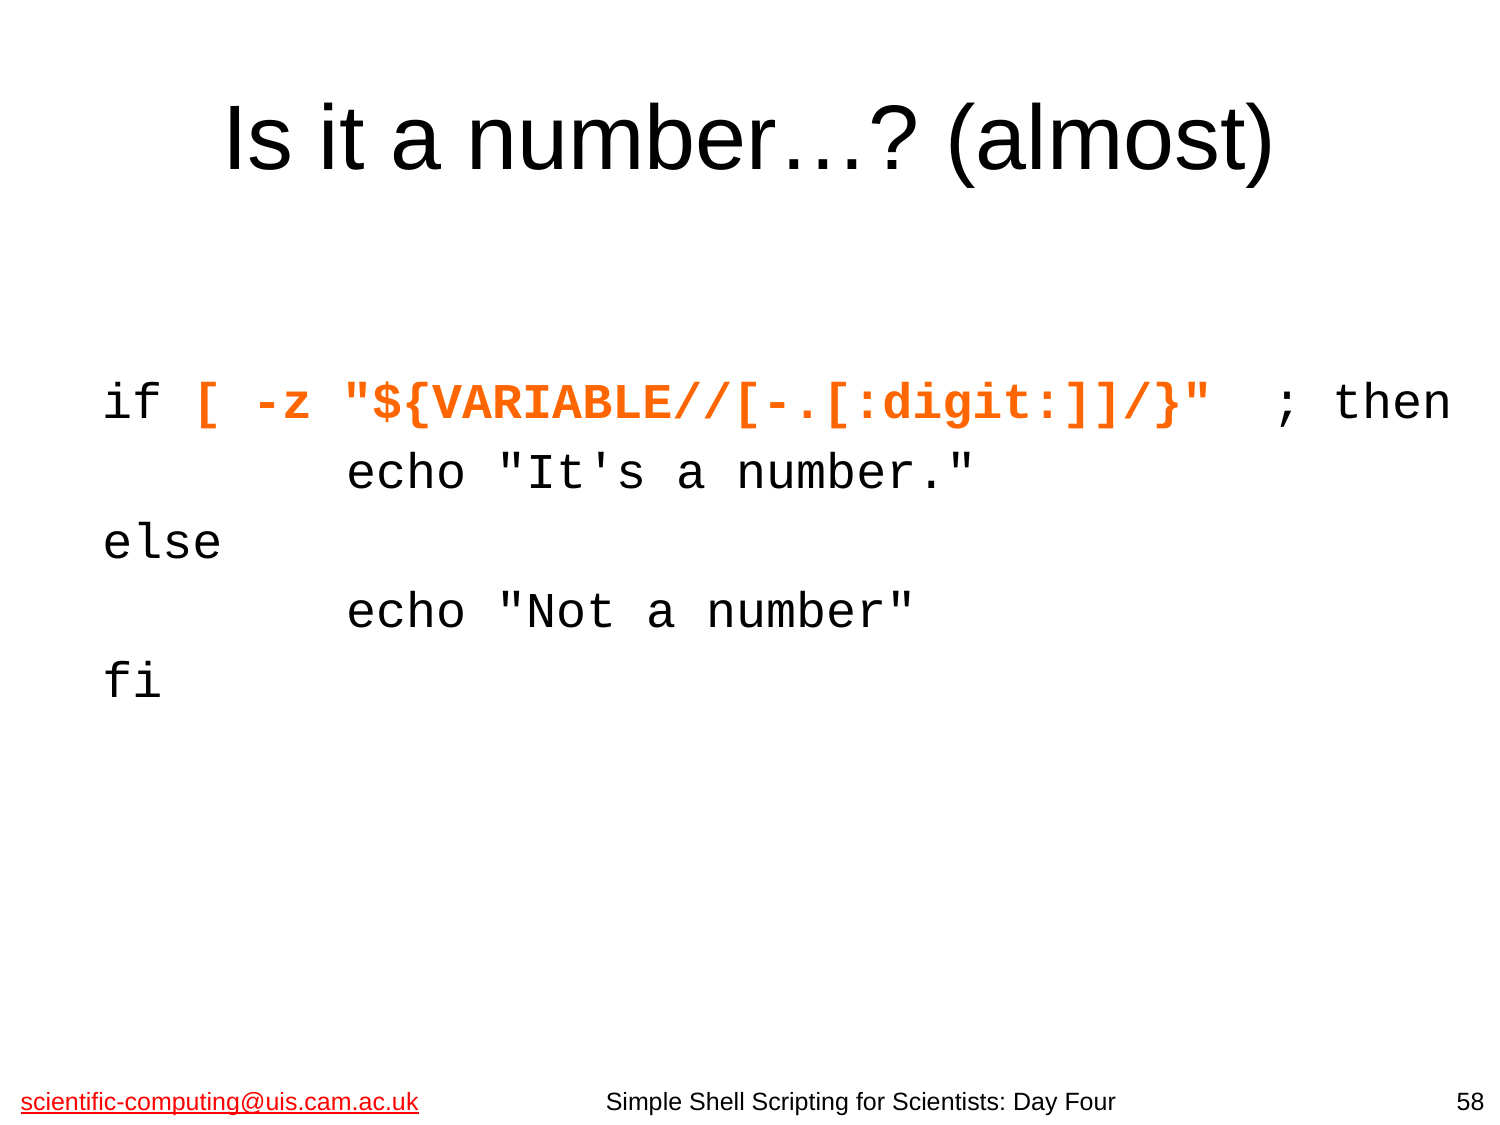

# Is it a number…? (almost)
	if [ -z "${VARIABLE//[-.[:digit:]]/}" ; then
			echo "It's a number."
	else
			echo "Not a number"
	fi
escience-support@ucs.cam.ac.uk	Simple Shell Scripting for Scientists: Day Three
58